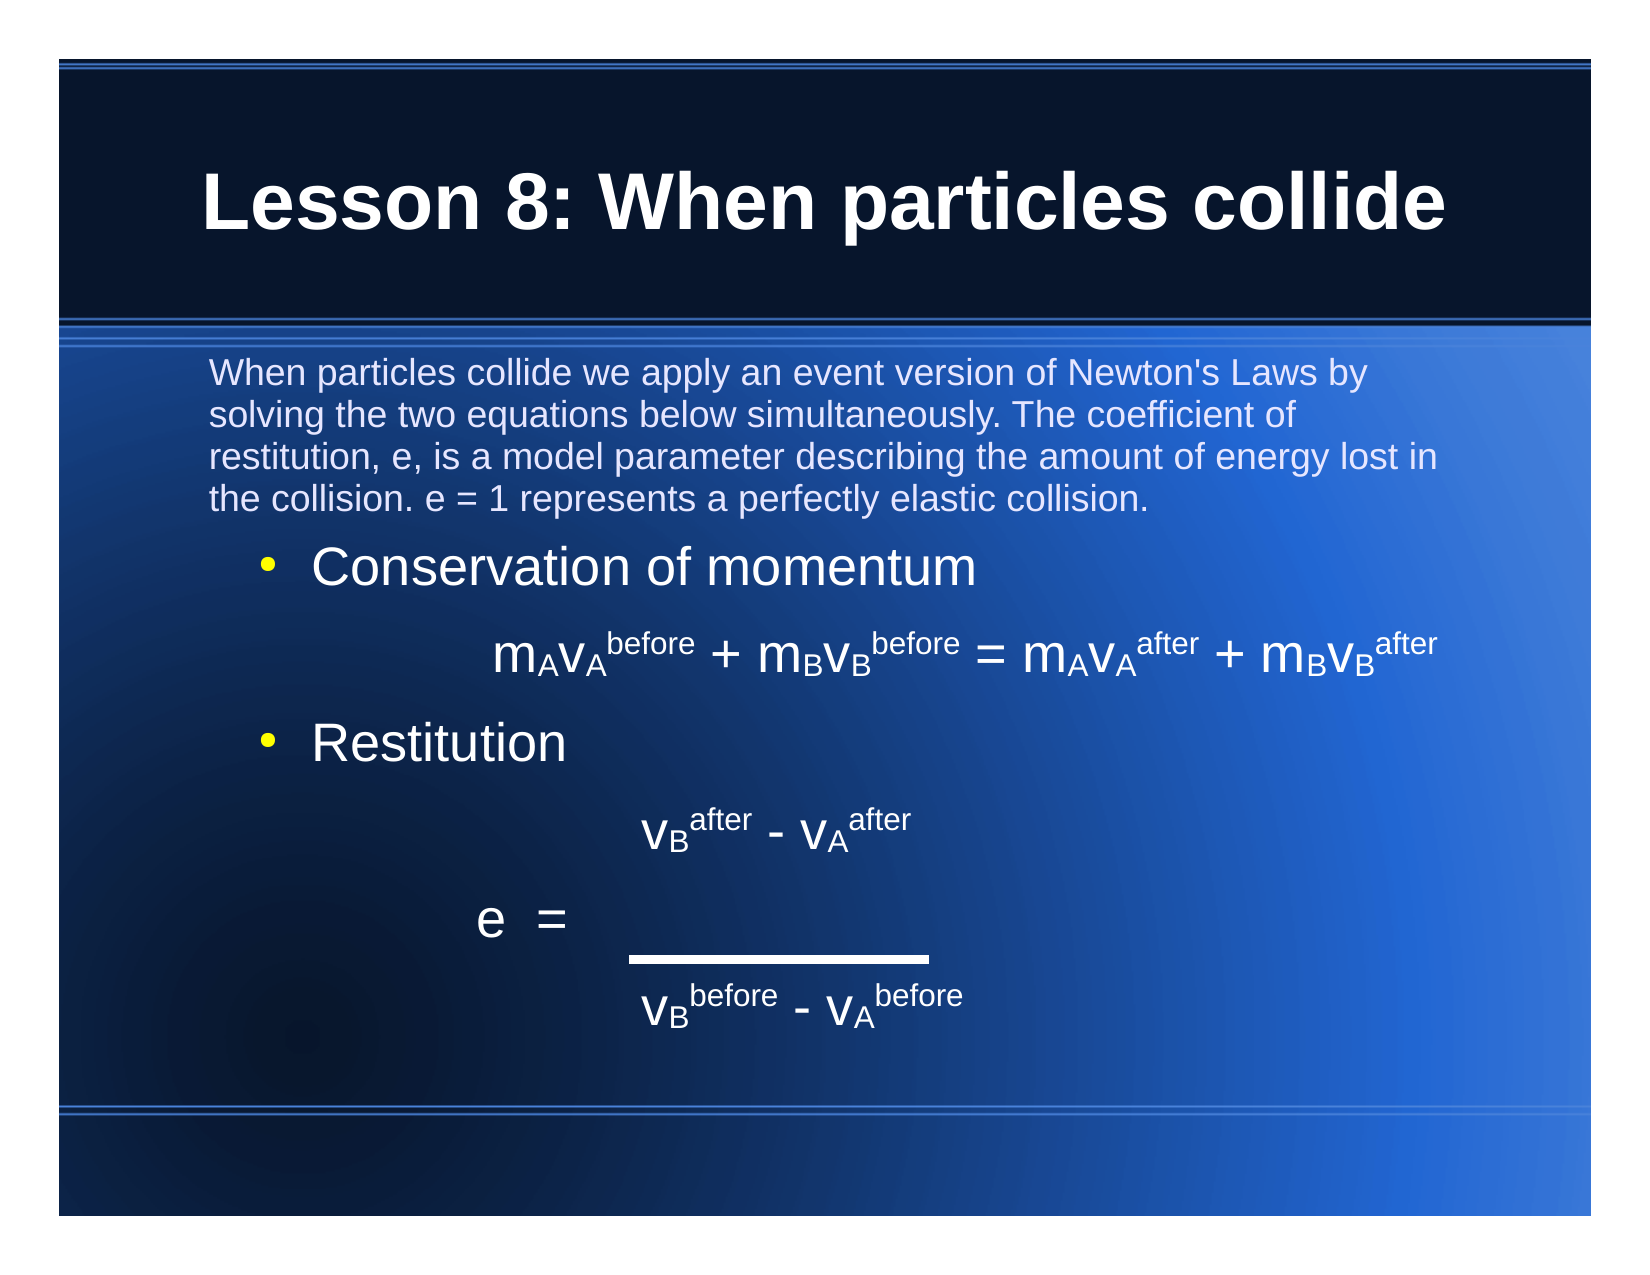

# Lesson 8: When particles collide
When particles collide we apply an event version of Newton's Laws by solving the two equations below simultaneously. The coefficient of restitution, e, is a model parameter describing the amount of energy lost in the collision. e = 1 represents a perfectly elastic collision.
Conservation of momentum
mAvAbefore + mBvBbefore = mAvAafter + mBvBafter
Restitution
 vBafter - vAafter
 e =
 vBbefore - vAbefore